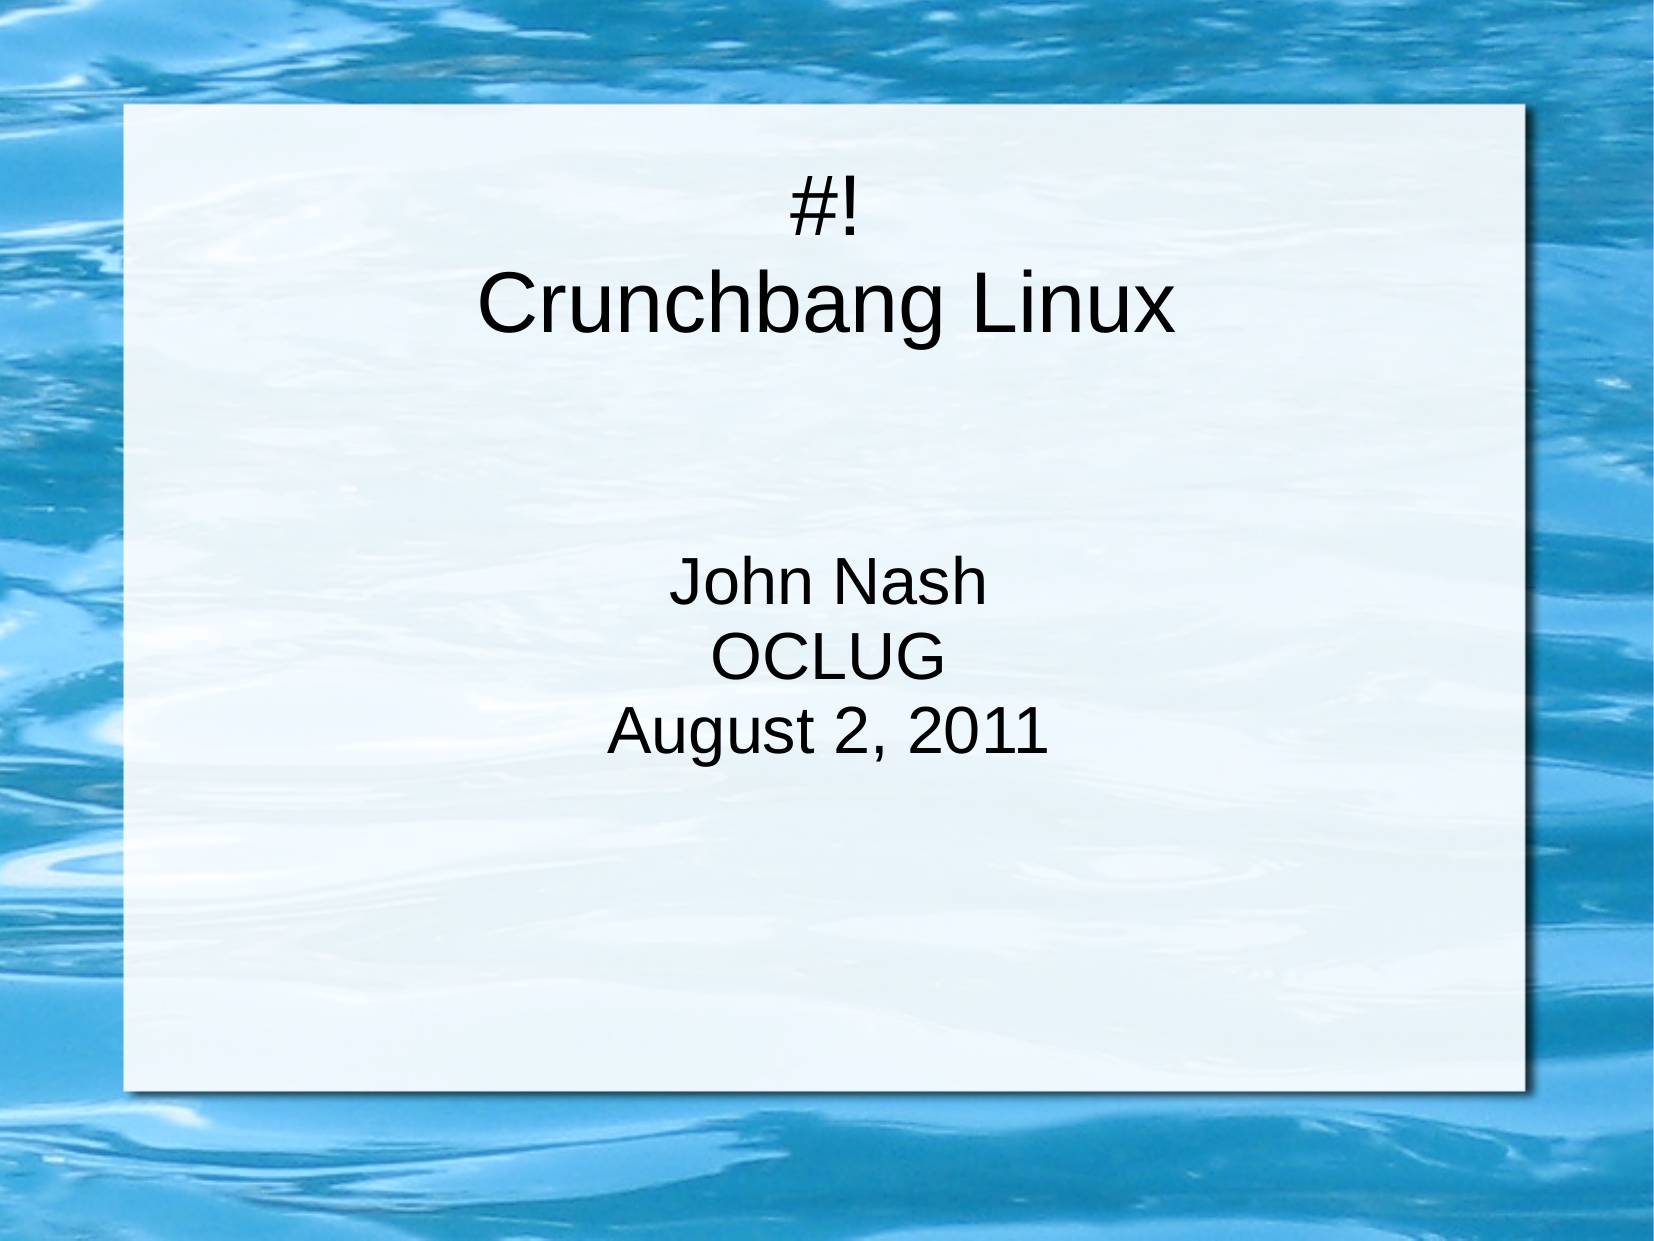

# #! Crunchbang Linux
John Nash
OCLUG
August 2, 2011